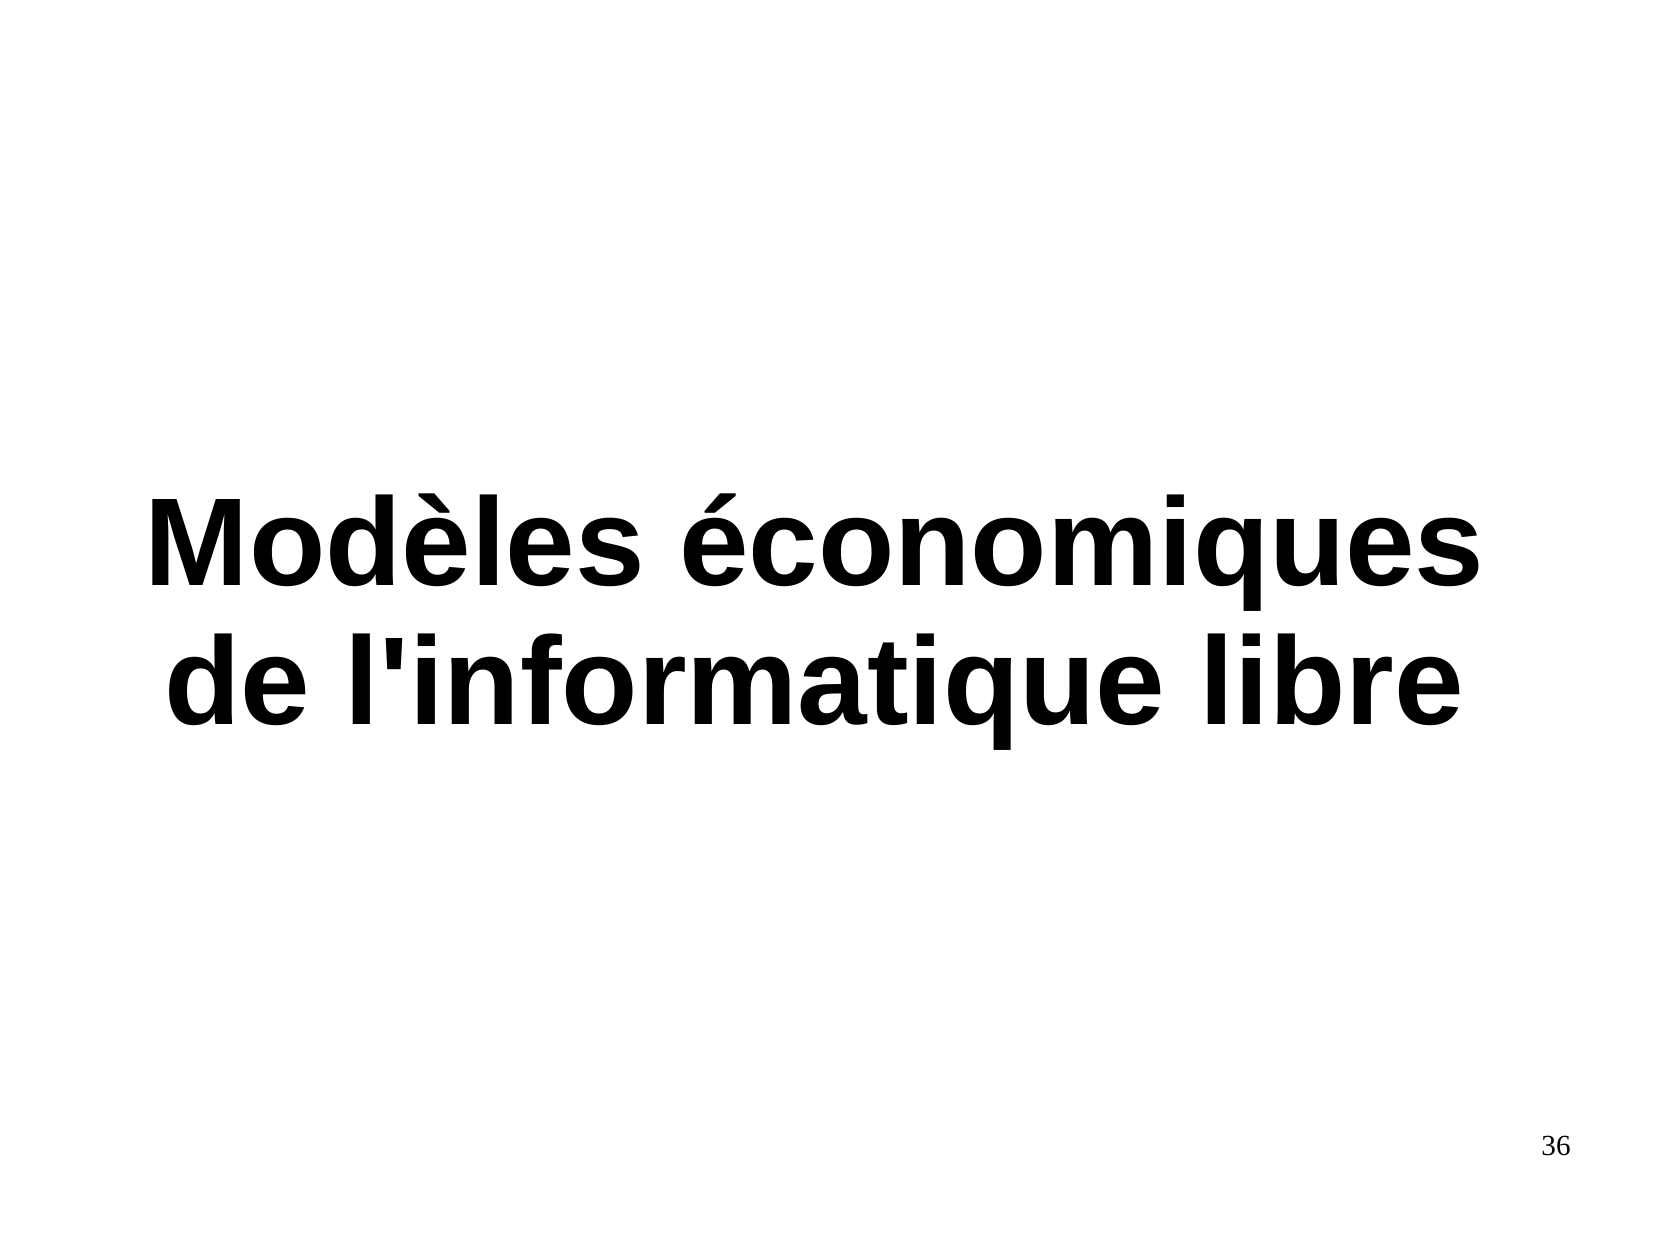

# Modèles économiques de l'informatique libre
36